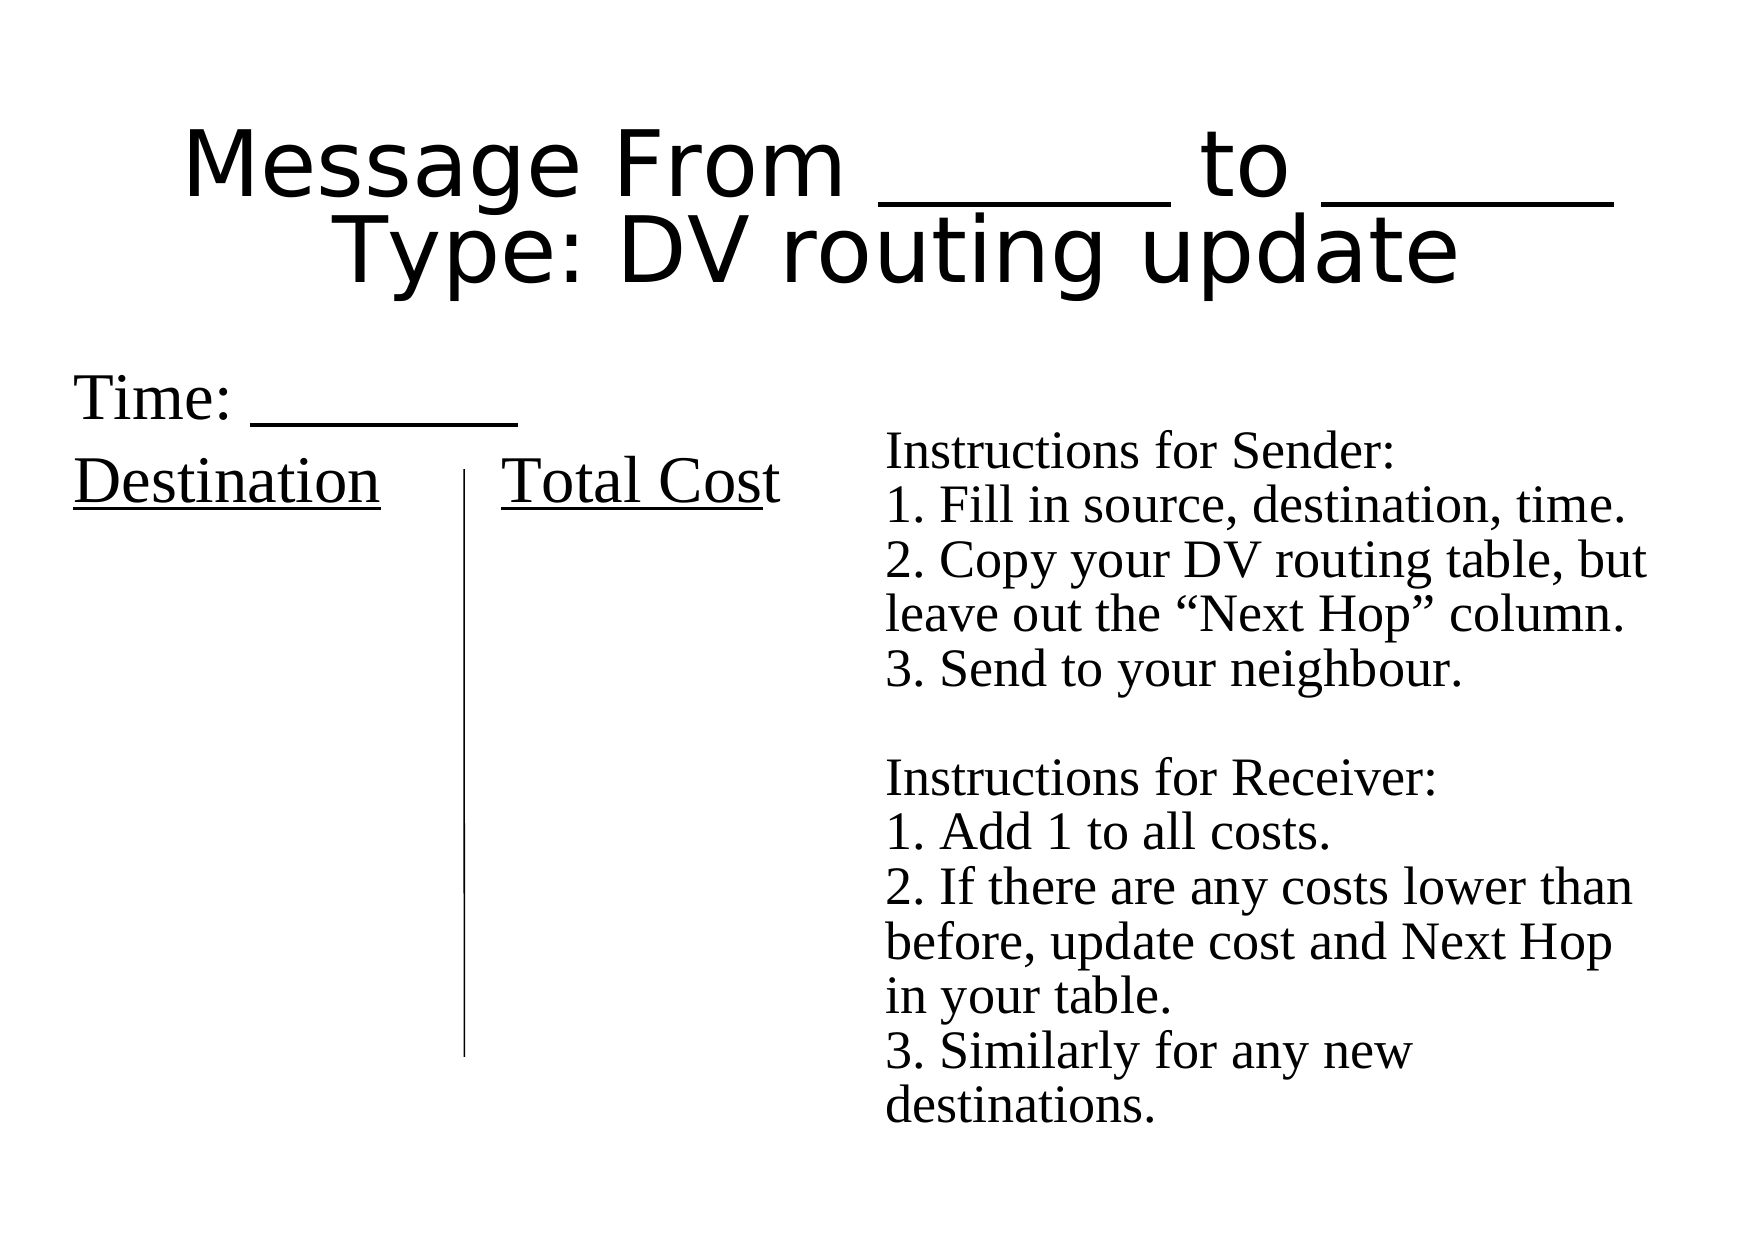

# Message From to Type: DV routing update
Time:
Destination		Total Cost
Instructions for Sender:
1. Fill in source, destination, time.
2. Copy your DV routing table, but leave out the “Next Hop” column.
3. Send to your neighbour.
Instructions for Receiver:
1. Add 1 to all costs.
2. If there are any costs lower than before, update cost and Next Hop in your table.
3. Similarly for any new destinations.